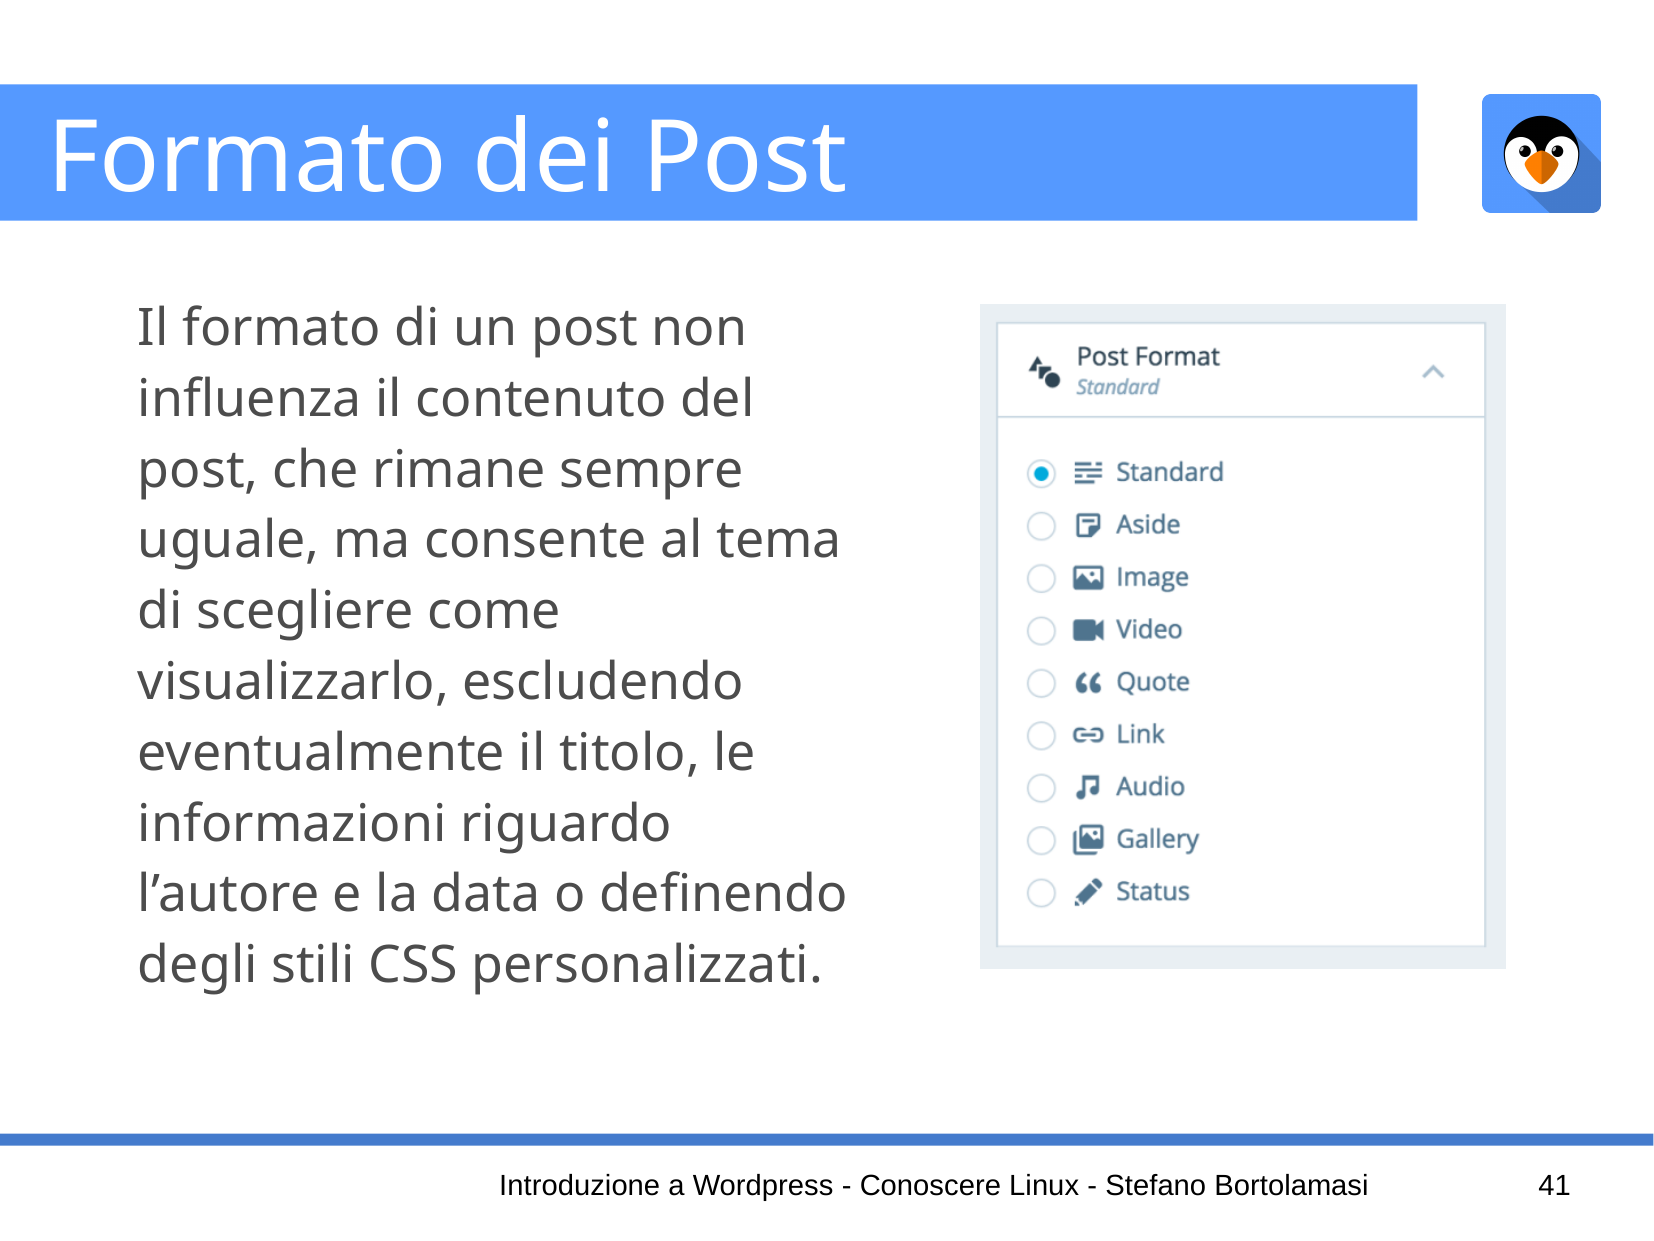

# Formato dei Post
Il formato di un post non influenza il contenuto del post, che rimane sempre uguale, ma consente al tema di scegliere come visualizzarlo, escludendo eventualmente il titolo, le informazioni riguardo l’autore e la data o definendo degli stili CSS personalizzati.
Introduzione a Wordpress - Conoscere Linux - Stefano Bortolamasi
41